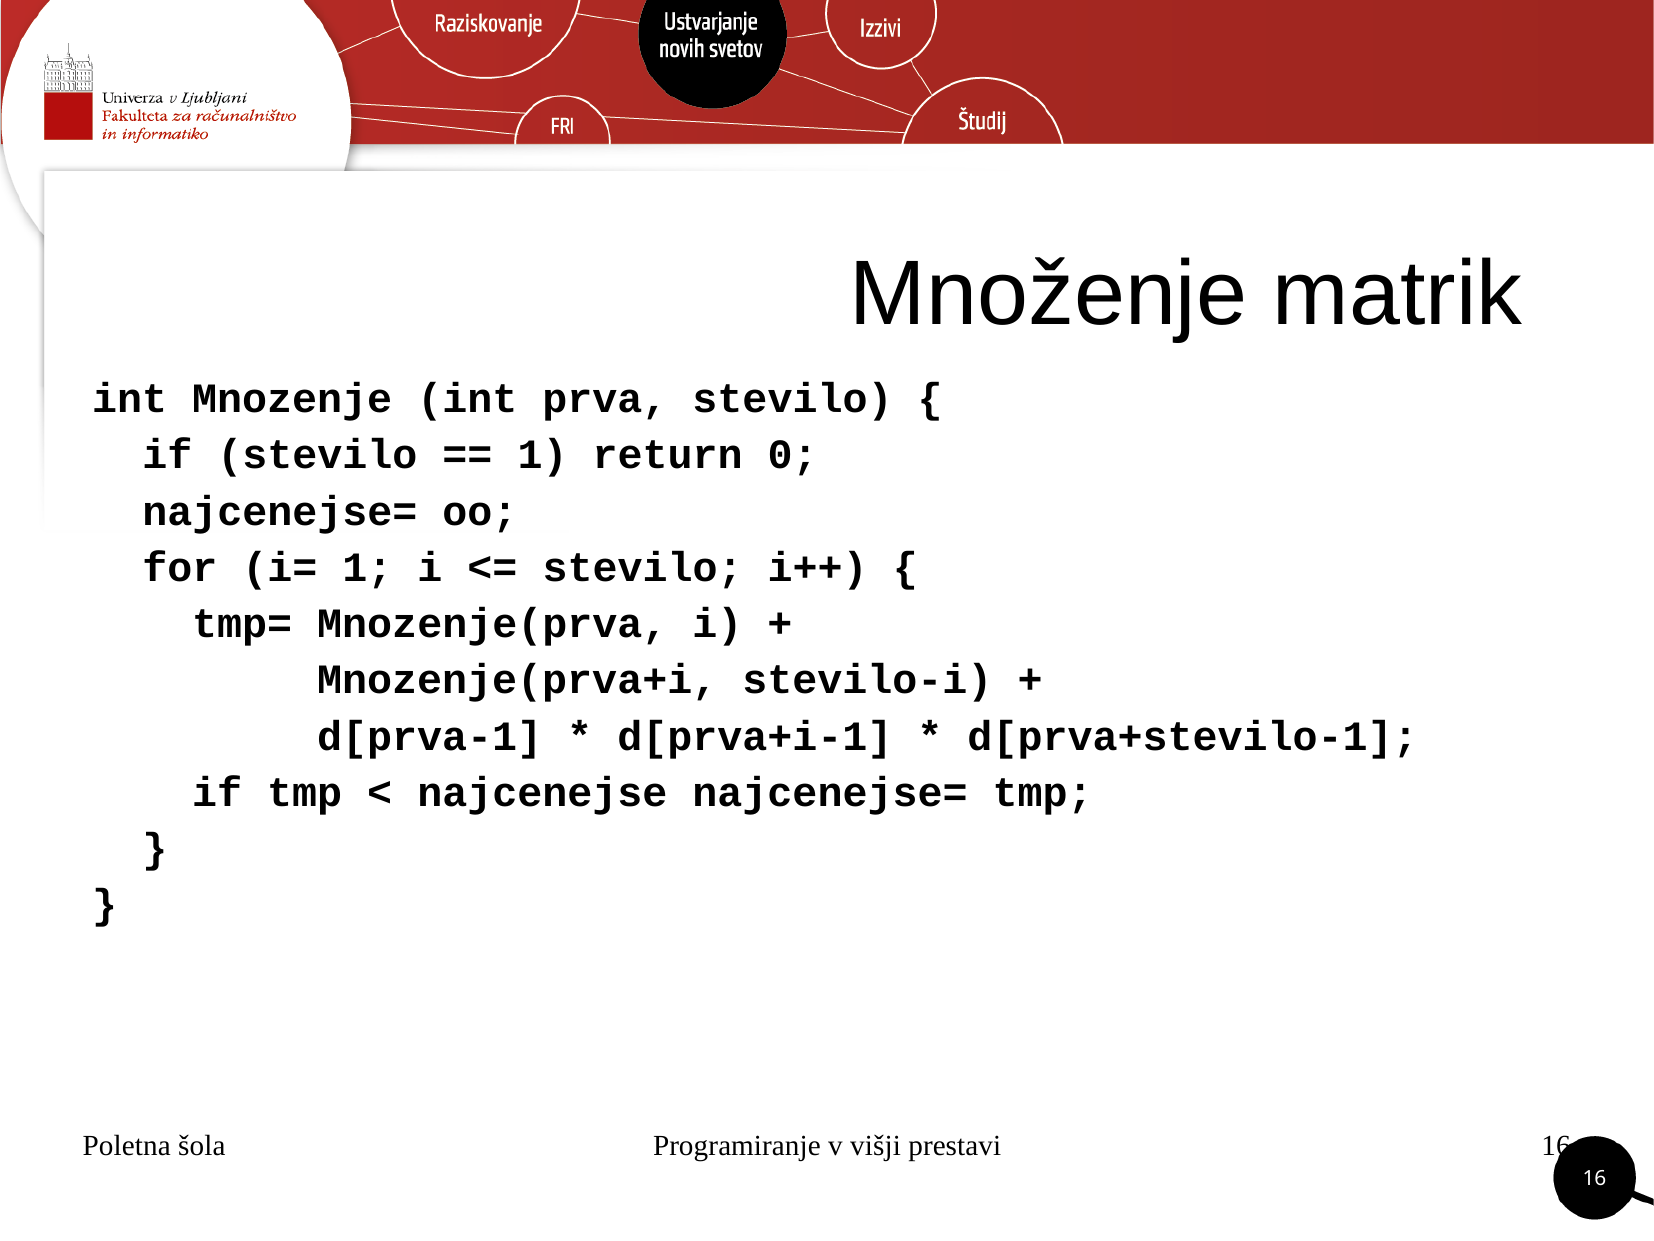

# Množenje matrik
int Mnozenje (int prva, stevilo) {
 if (stevilo == 1) return 0;
 najcenejse= oo;
 for (i= 1; i <= stevilo; i++) {
 tmp= Mnozenje(prva, i) +
 Mnozenje(prva+i, stevilo-i) +
 d[prva-1] * d[prva+i-1] * d[prva+stevilo-1];
 if tmp < najcenejse najcenejse= tmp;
 }
}
Poletna šola
Programiranje v višji prestavi
16